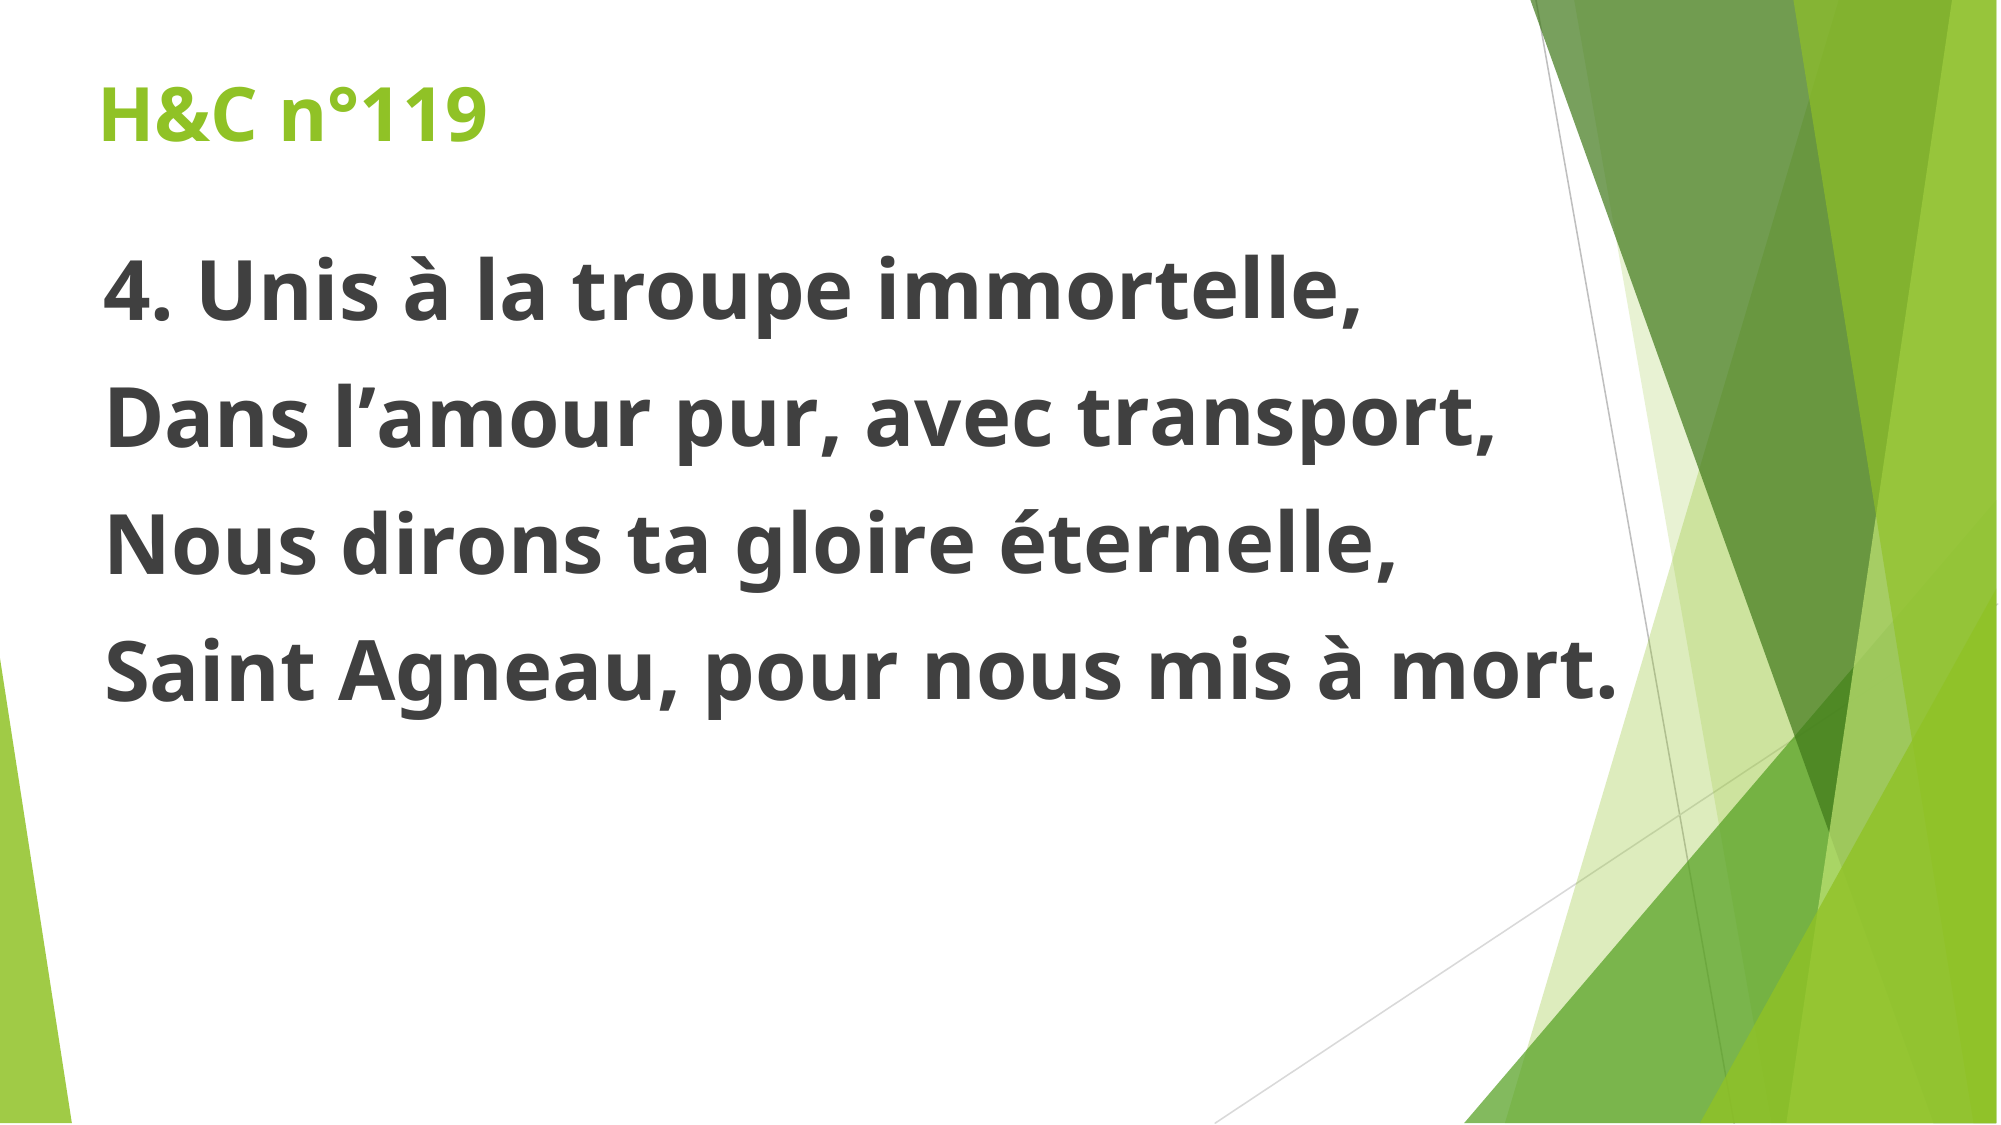

H&C n°119
4. Unis à la troupe immortelle,
Dans l’amour pur, avec transport,
Nous dirons ta gloire éternelle,
Saint Agneau, pour nous mis à mort.